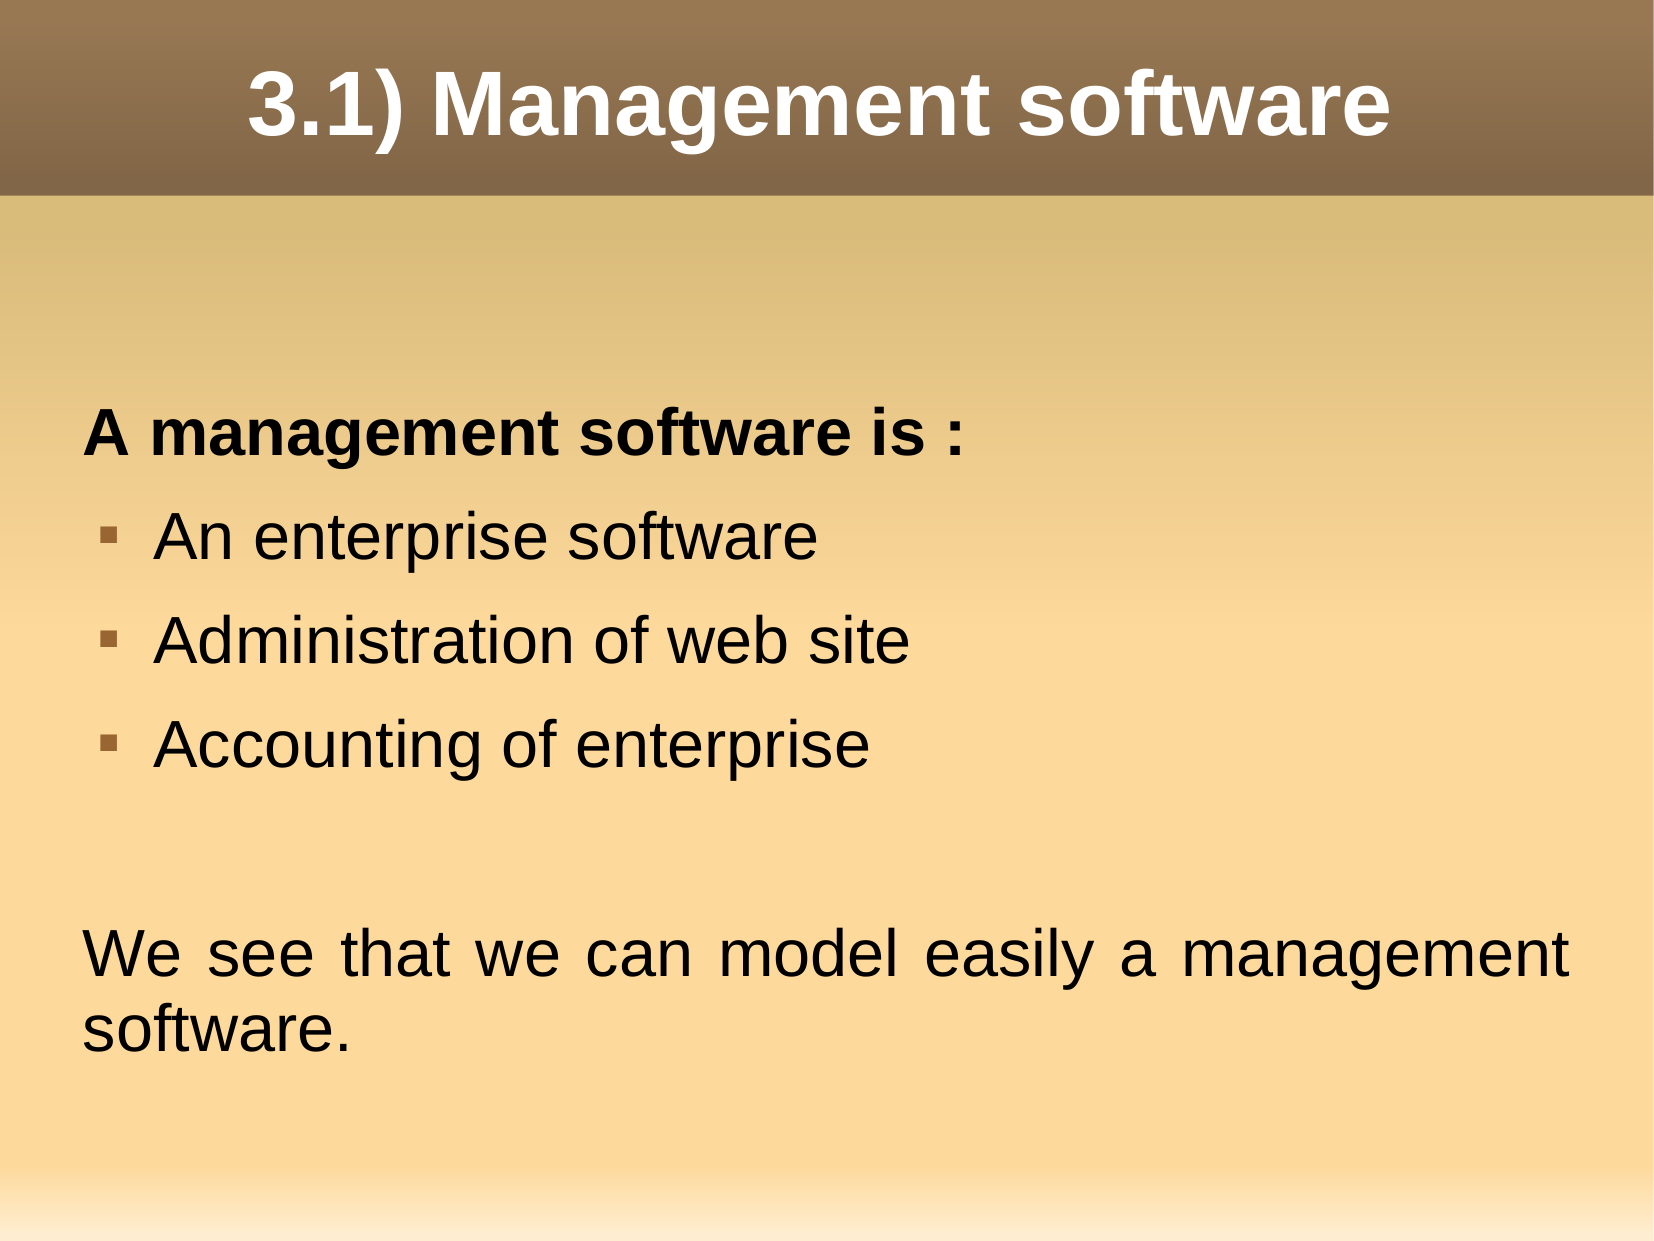

# 3.1) Management software
A management software is :
An enterprise software
Administration of web site
Accounting of enterprise
We see that we can model easily a management software.